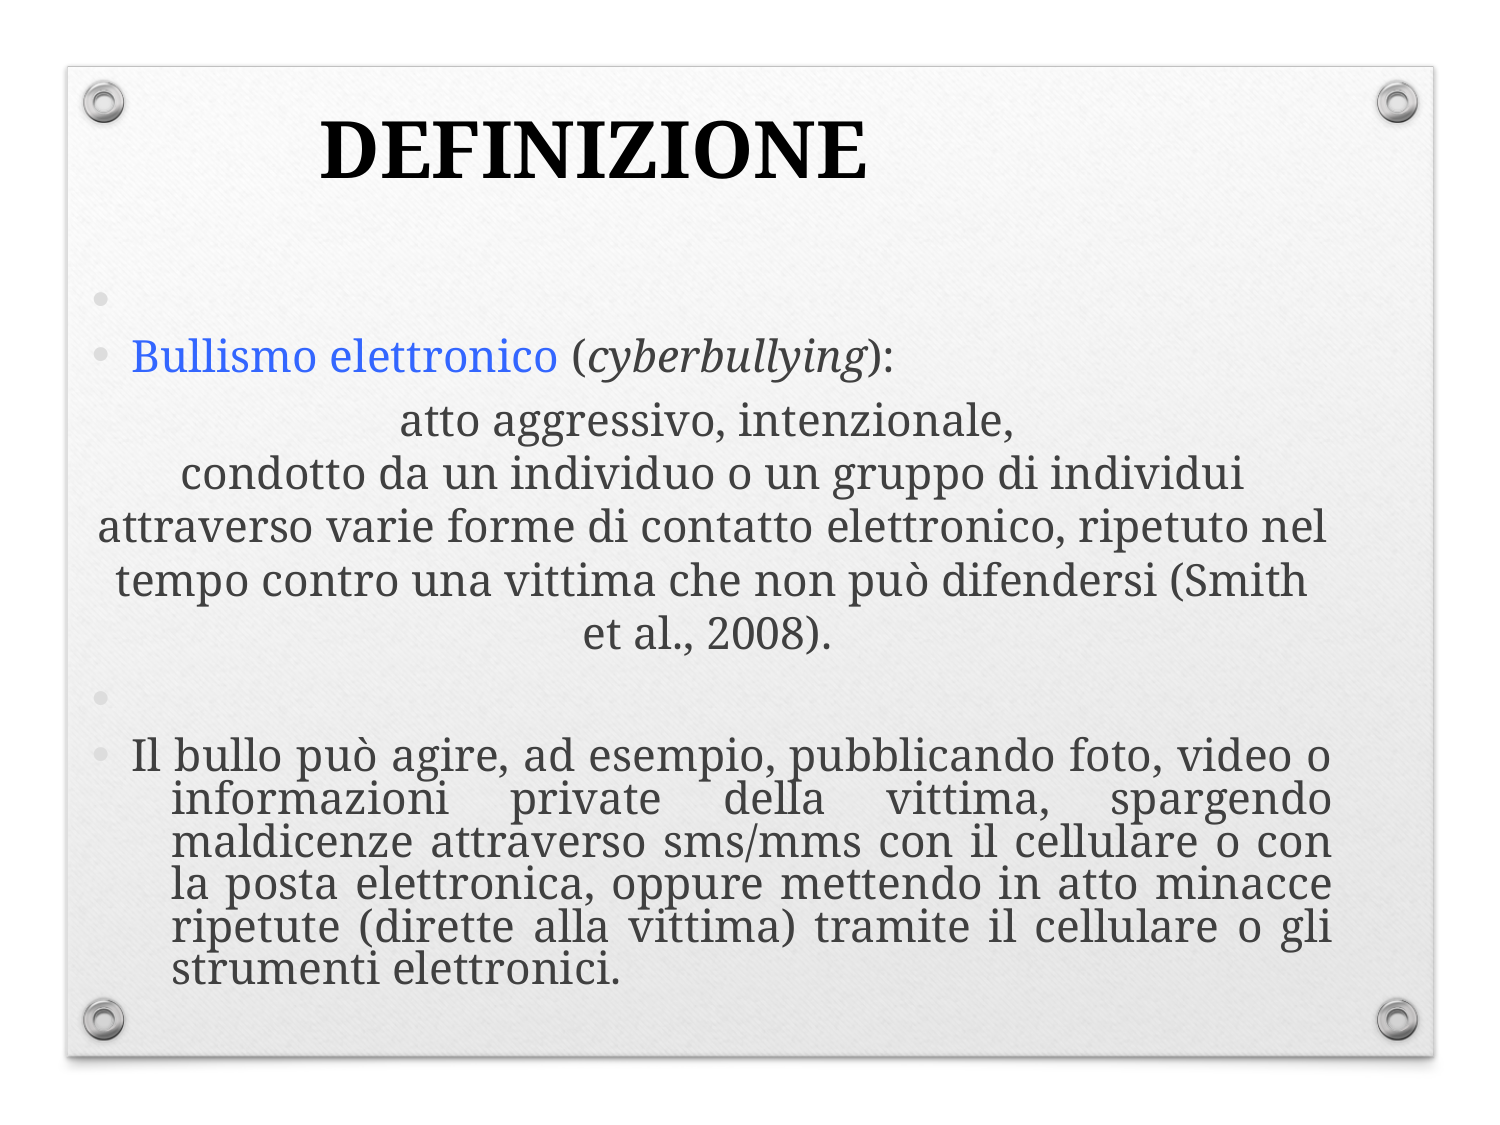

# definizione
Bullismo elettronico (cyberbullying):
atto aggressivo, intenzionale,
condotto da un individuo o un gruppo di individui attraverso varie forme di contatto elettronico, ripetuto nel tempo contro una vittima che non può difendersi (Smith et al., 2008).
Il bullo può agire, ad esempio, pubblicando foto, video o informazioni private della vittima, spargendo maldicenze attraverso sms/mms con il cellulare o con la posta elettronica, oppure mettendo in atto minacce ripetute (dirette alla vittima) tramite il cellulare o gli strumenti elettronici.